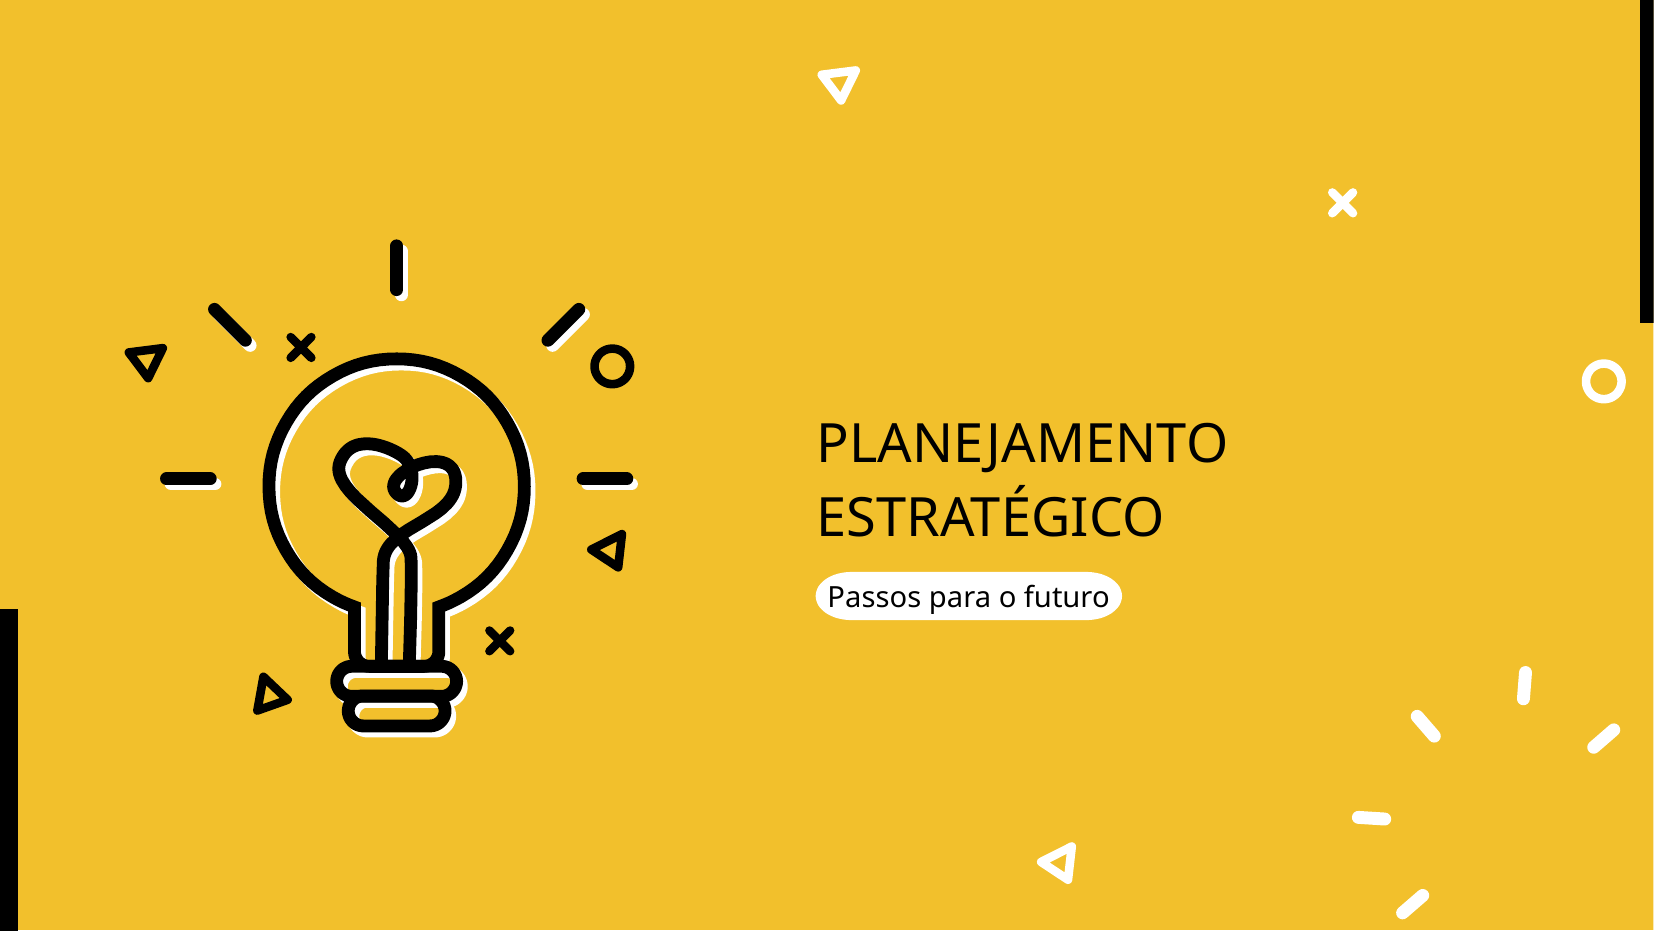

# PLANEJAMENTO ESTRATÉGICO
Passos para o futuro